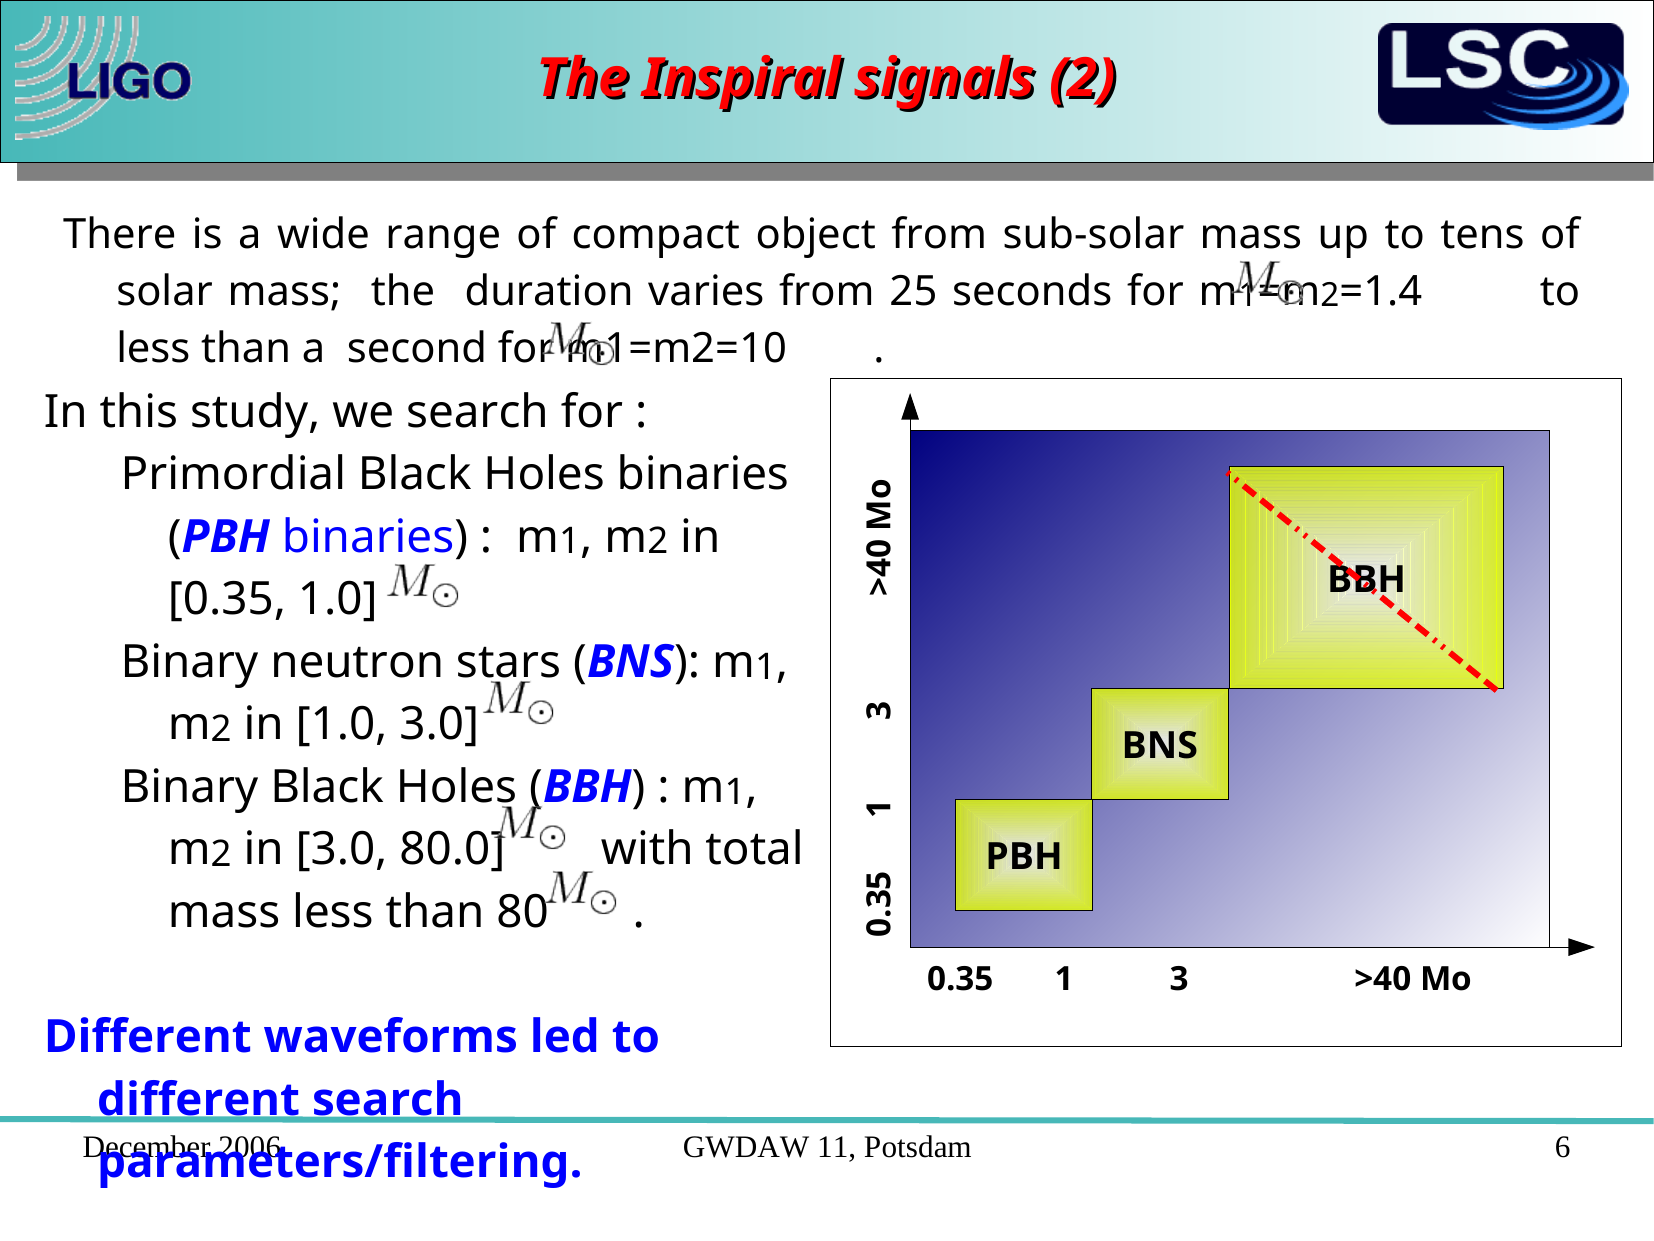

The Inspiral signals (2)
There is a wide range of compact object from sub-solar mass up to tens of solar mass; the duration varies from 25 seconds for m1=m2=1.4 to less than a second for m1=m2=10 .
BBH
BNS
PBH
0.35 1 3 >40 Mo
0.35 1 3 >40 Mo
In this study, we search for :
Primordial Black Holes binaries (PBH binaries) : m1, m2 in [0.35, 1.0]
Binary neutron stars (BNS): m1, m2 in [1.0, 3.0]
Binary Black Holes (BBH) : m1, m2 in [3.0, 80.0] with total mass less than 80 .
Different waveforms led to different search parameters/filtering.
6